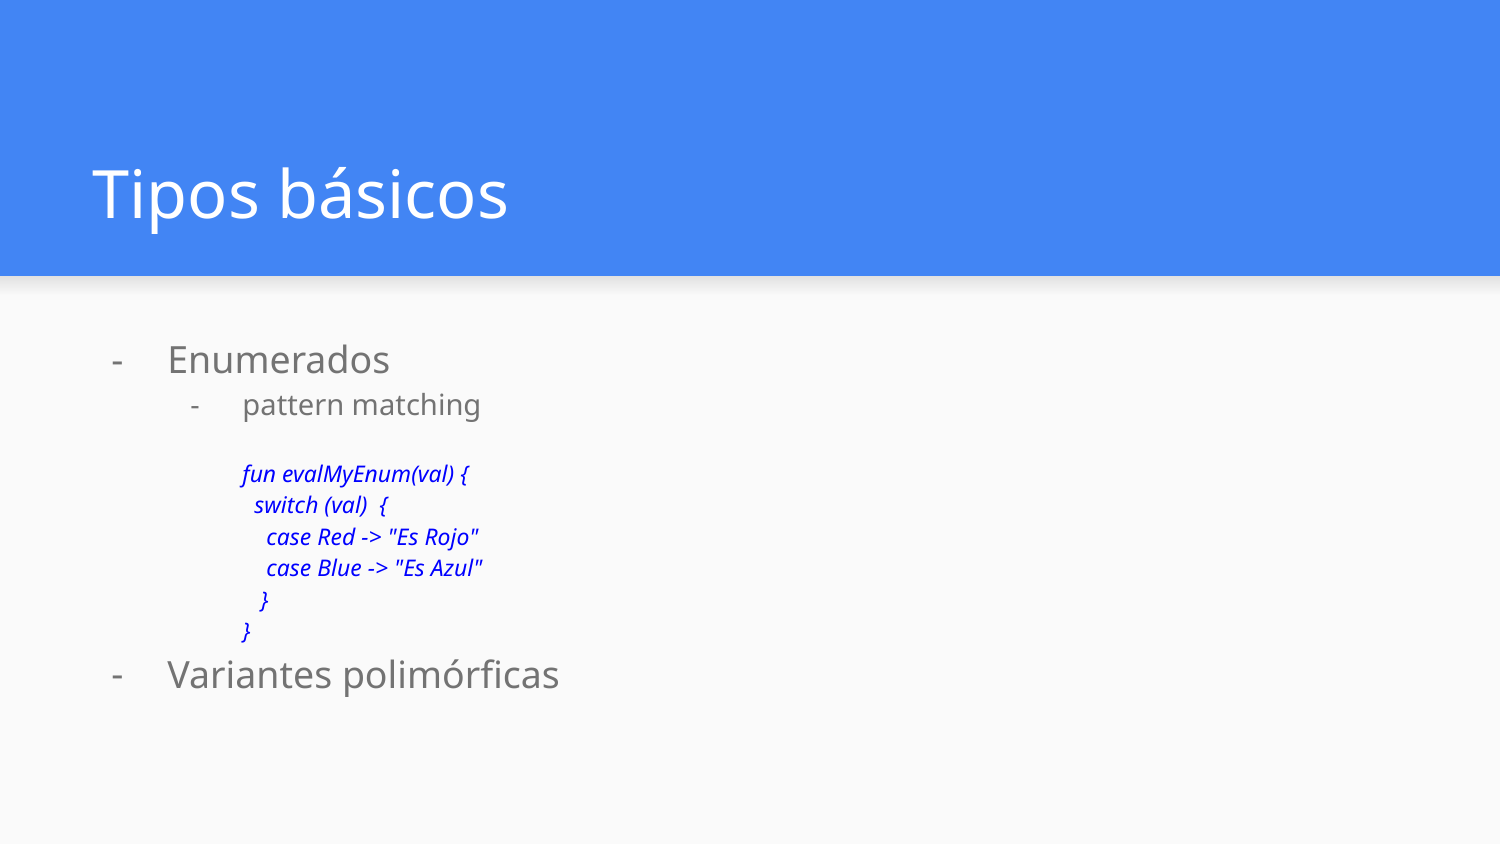

# Tipos básicos
Enumerados
pattern matching
fun evalMyEnum(val) {
 switch (val) {
 case Red -> "Es Rojo"
 case Blue -> "Es Azul"
 }
}
Variantes polimórficas